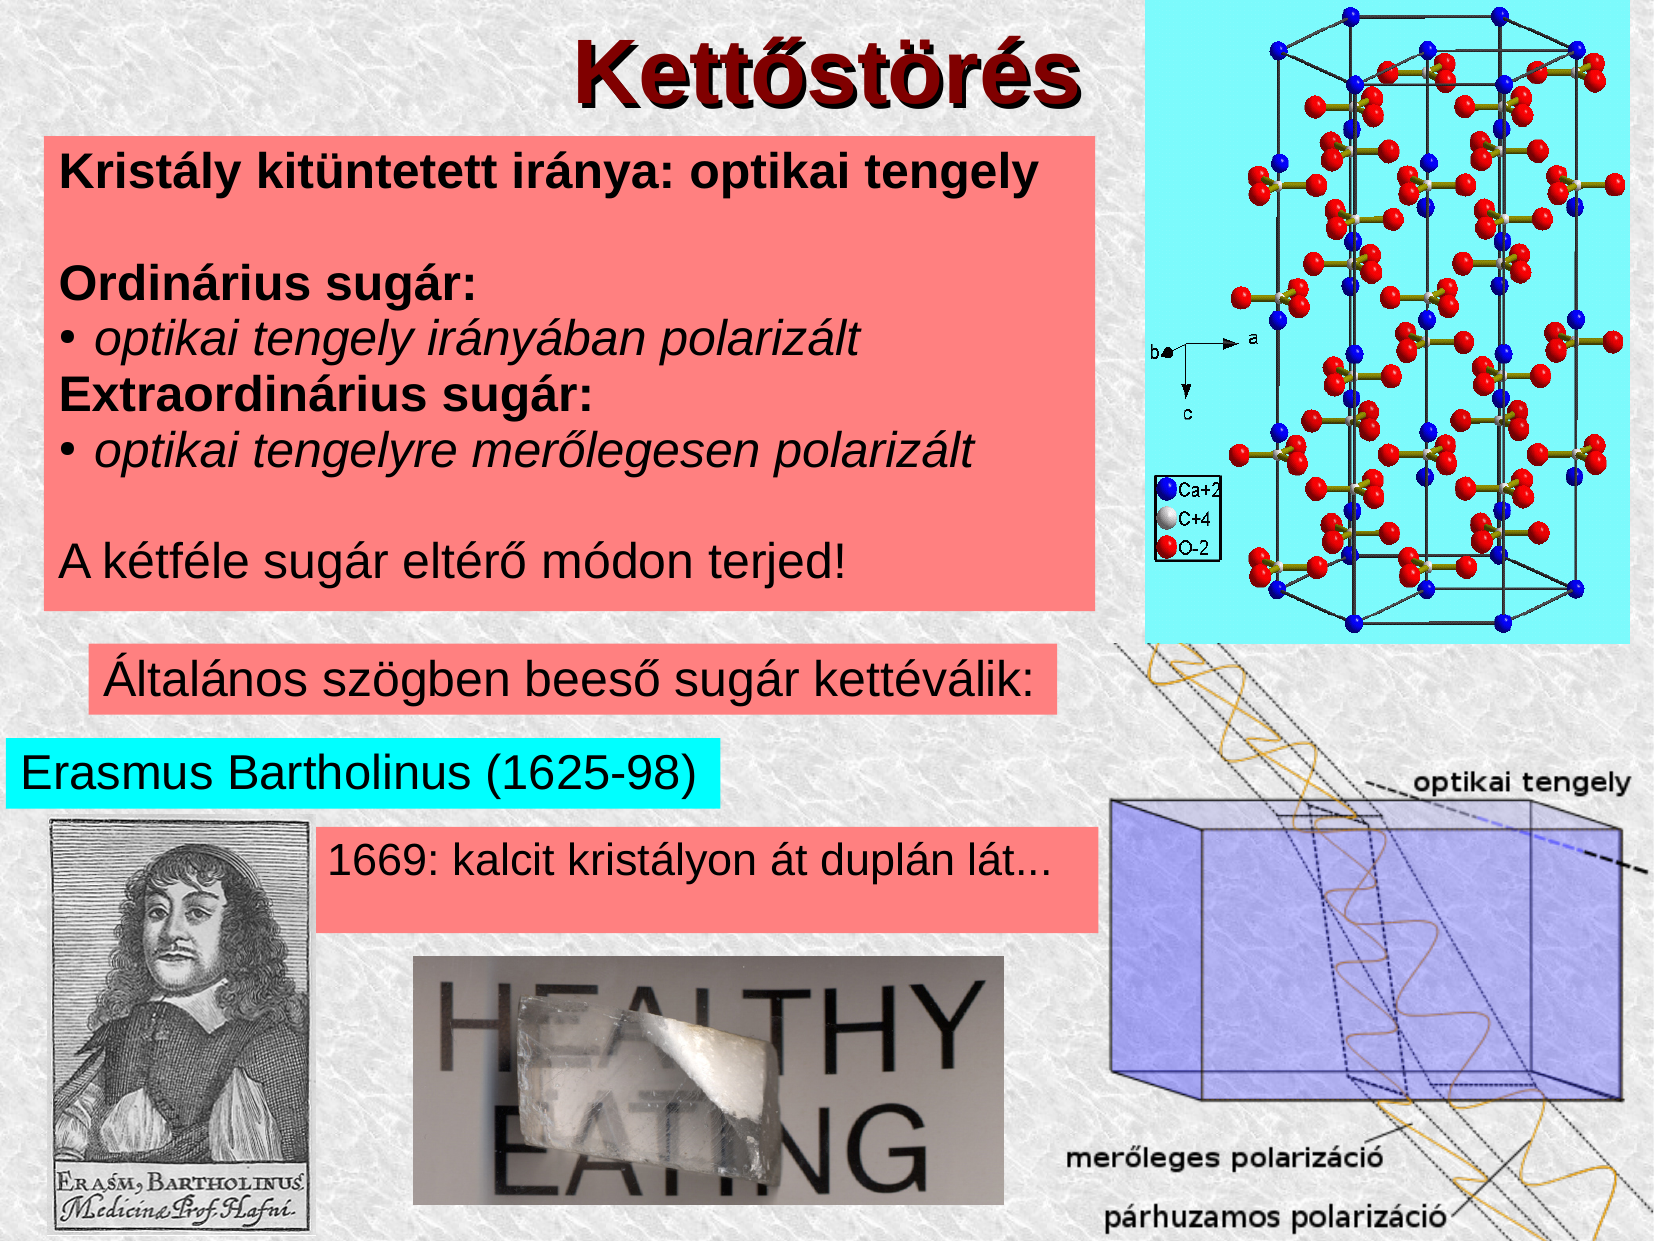

# Kettőstörés
Kristály kitüntetett iránya: optikai tengely
Ordinárius sugár:
optikai tengely irányában polarizált
Extraordinárius sugár:
optikai tengelyre merőlegesen polarizált
A kétféle sugár eltérő módon terjed!
Általános szögben beeső sugár kettéválik:
Erasmus Bartholinus (1625-98)
1669: kalcit kristályon át duplán lát...